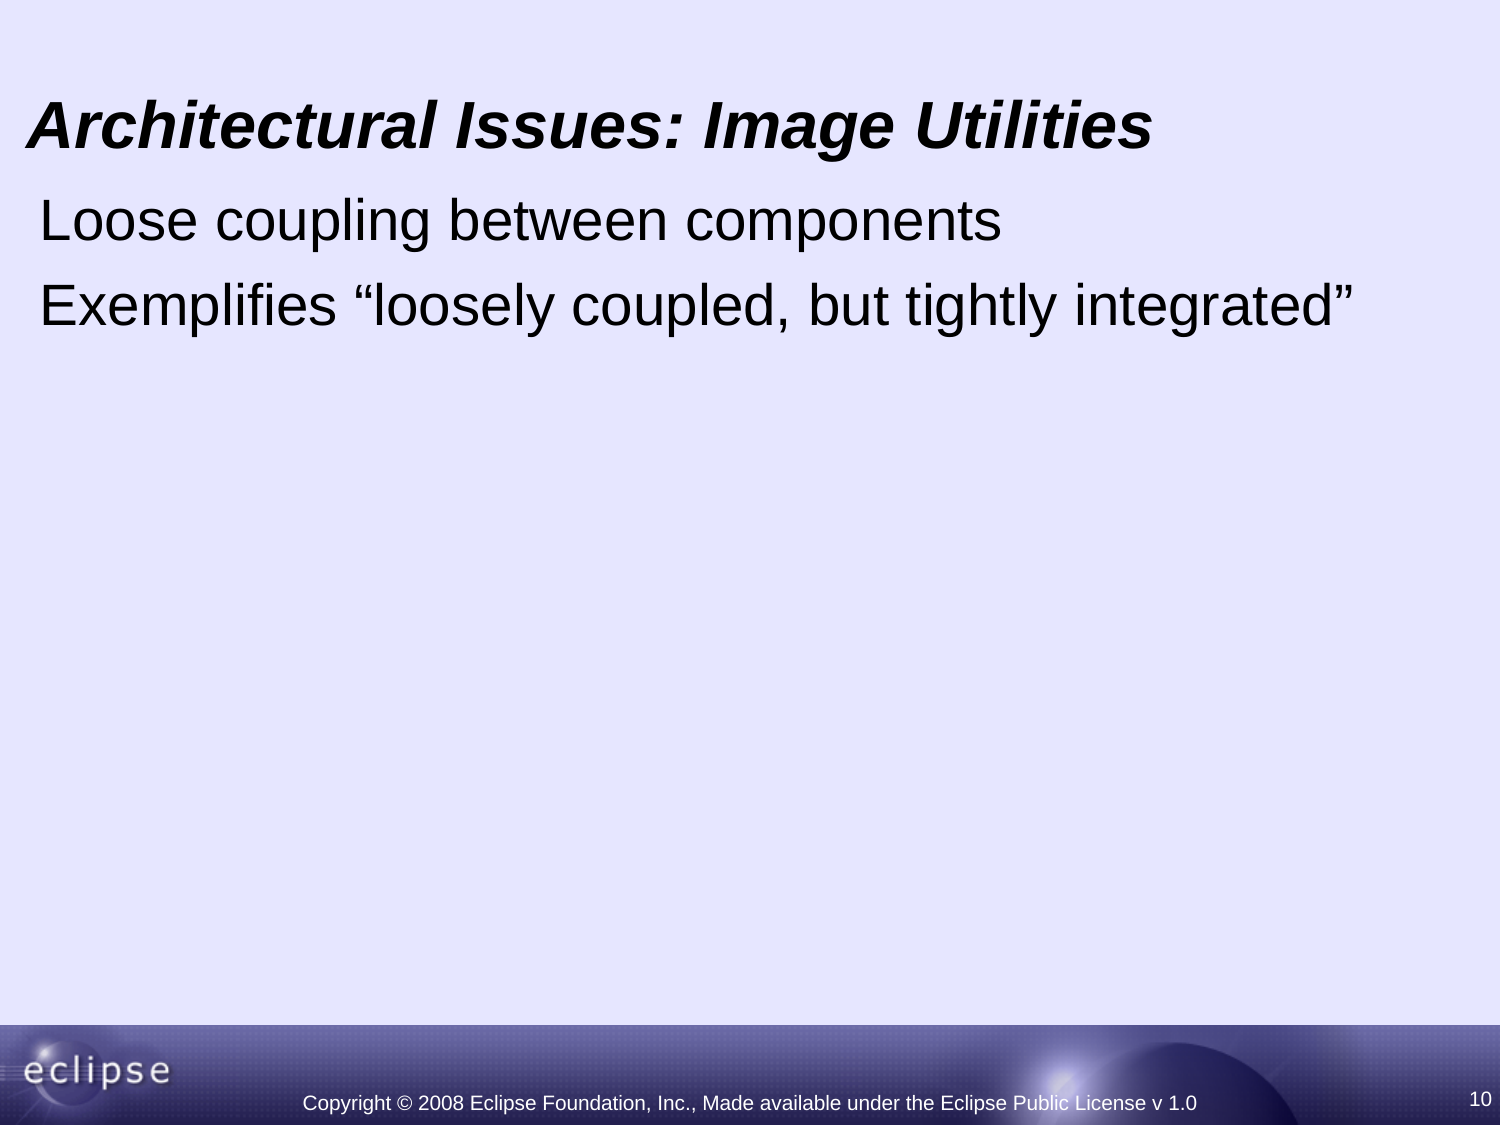

# Architectural Issues: Image Utilities
Loose coupling between components
Exemplifies “loosely coupled, but tightly integrated”
10